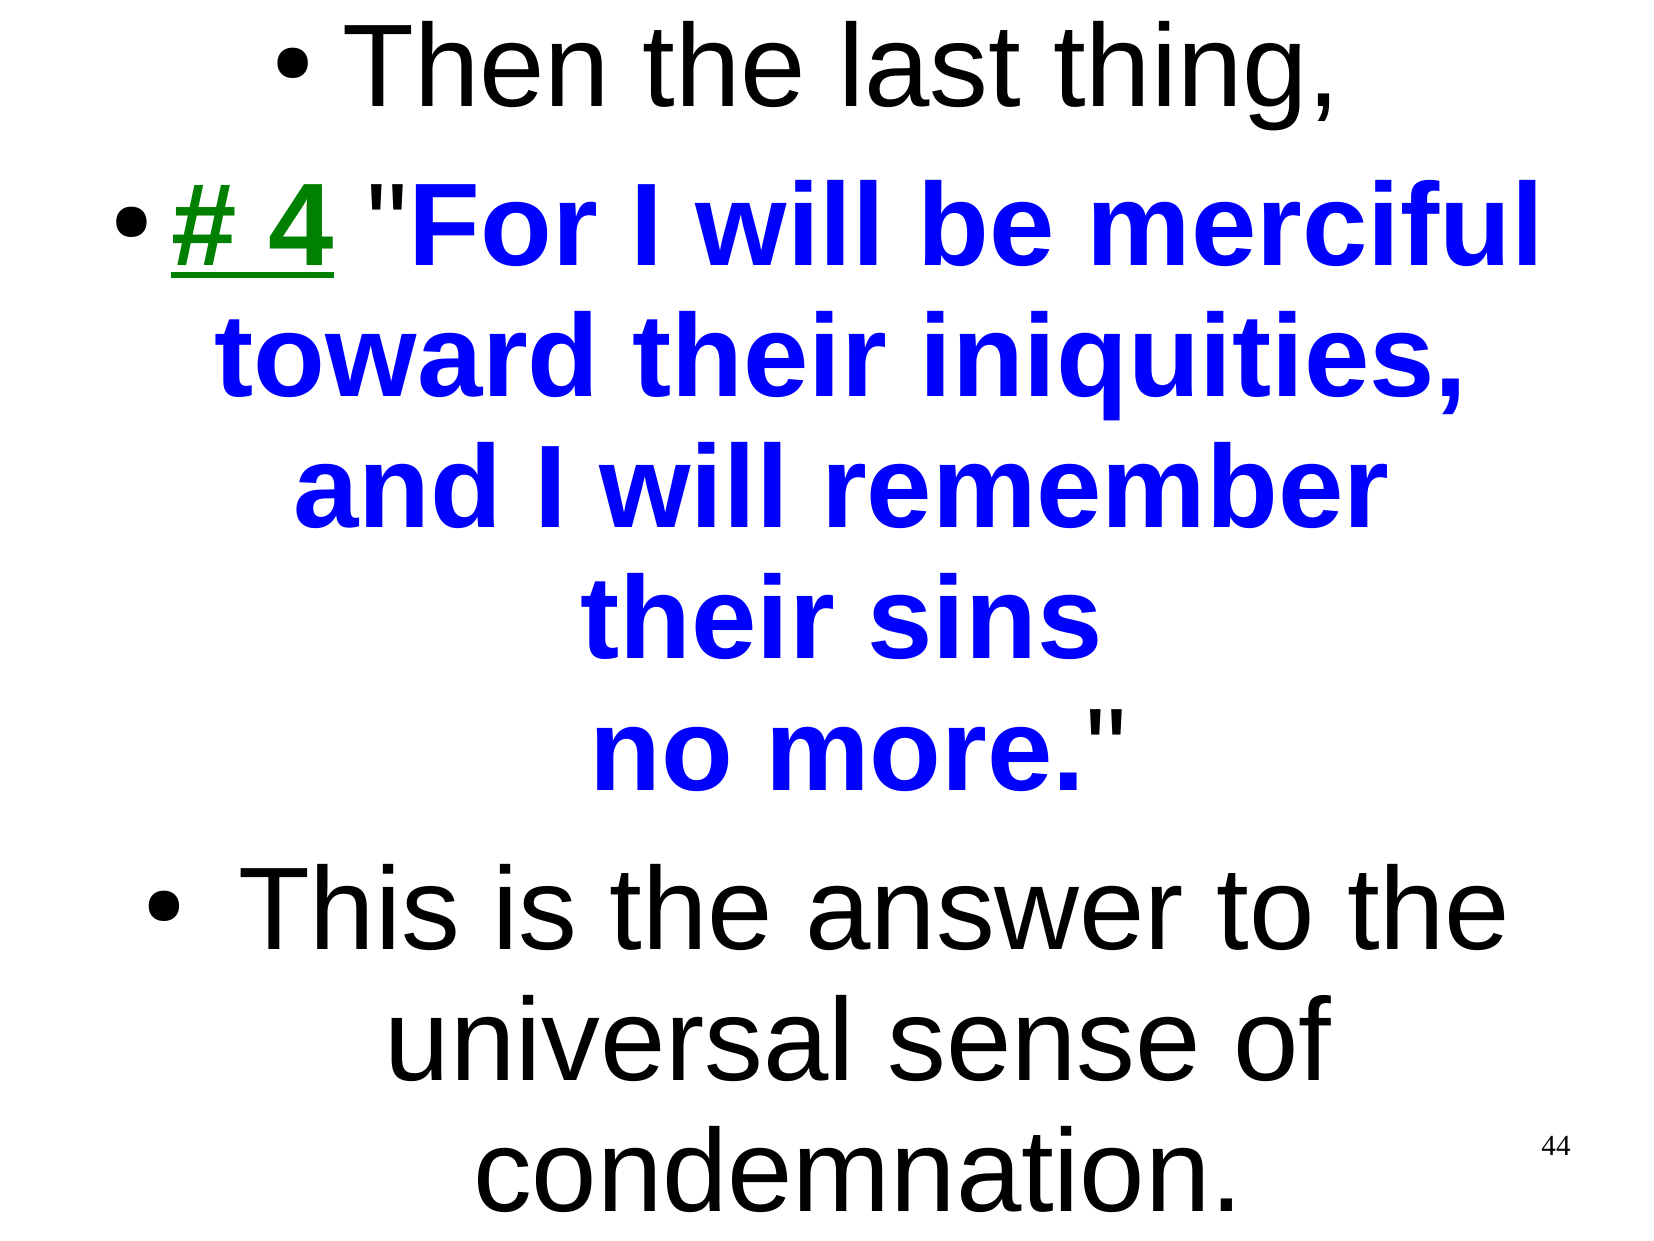

# Then the last thing,
# 4 "For I will be merciful toward their iniquities, and I will remember their sins no more."
 This is the answer to the universal sense of condemnation.
44